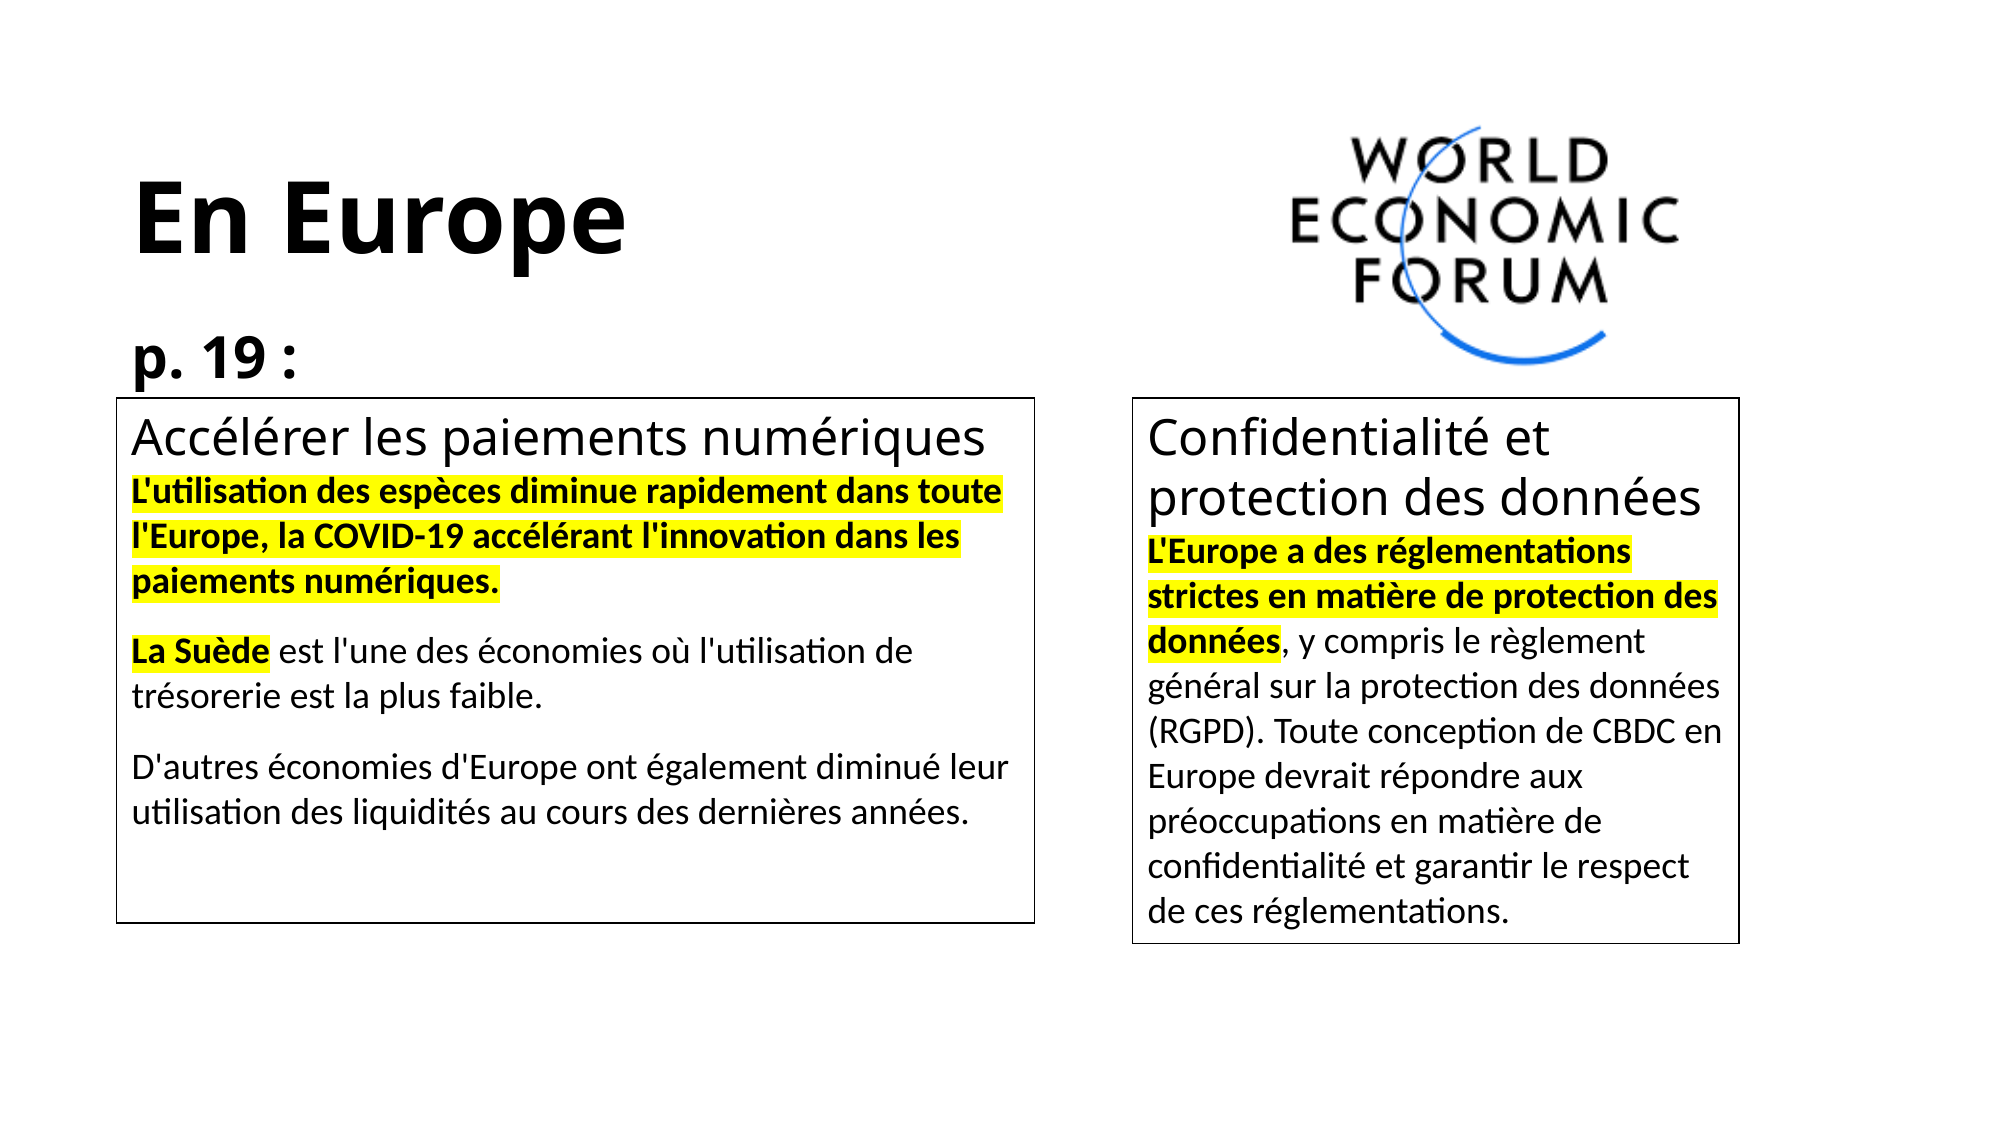

# En Europe
p. 19 :
Confidentialité et protection des données
L'Europe a des réglementations strictes en matière de protection des données, y compris le règlement général sur la protection des données (RGPD). Toute conception de CBDC en Europe devrait répondre aux préoccupations en matière de confidentialité et garantir le respect de ces réglementations.
Accélérer les paiements numériques
L'utilisation des espèces diminue rapidement dans toute l'Europe, la COVID-19 accélérant l'innovation dans les paiements numériques.
La Suède est l'une des économies où l'utilisation de trésorerie est la plus faible.
D'autres économies d'Europe ont également diminué leur utilisation des liquidités au cours des dernières années.